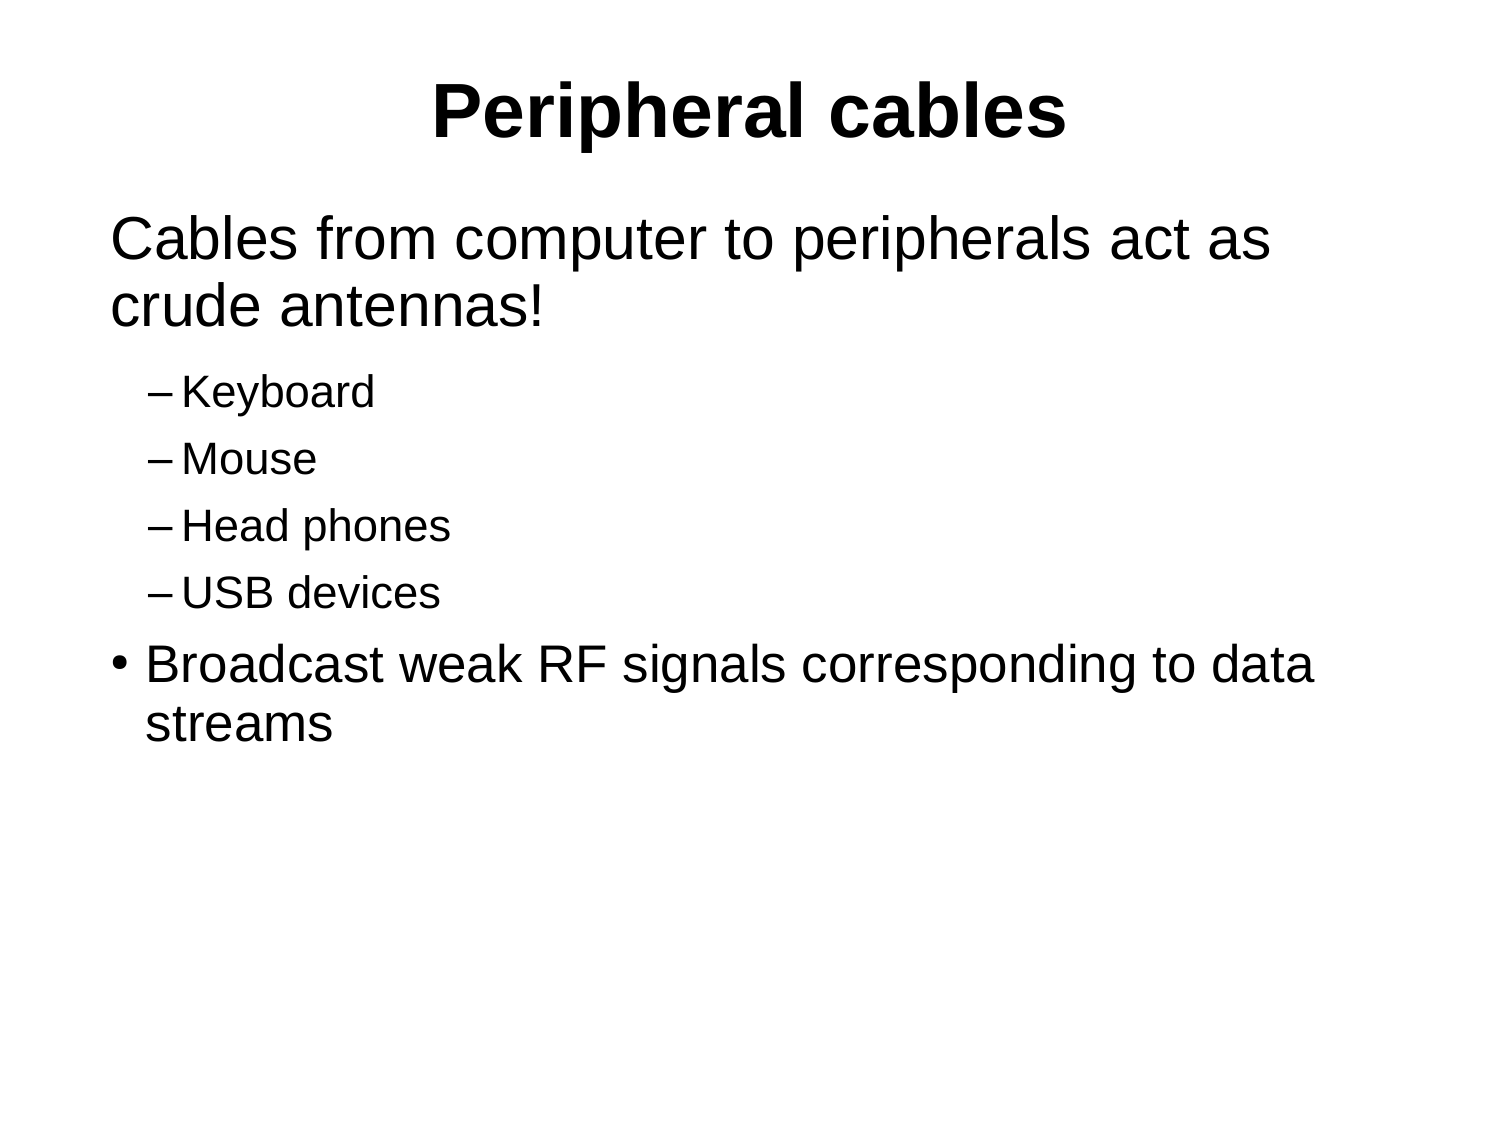

# Peripheral cables
Cables from computer to peripherals act as crude antennas!
Keyboard
Mouse
Head phones
USB devices
Broadcast weak RF signals corresponding to data streams